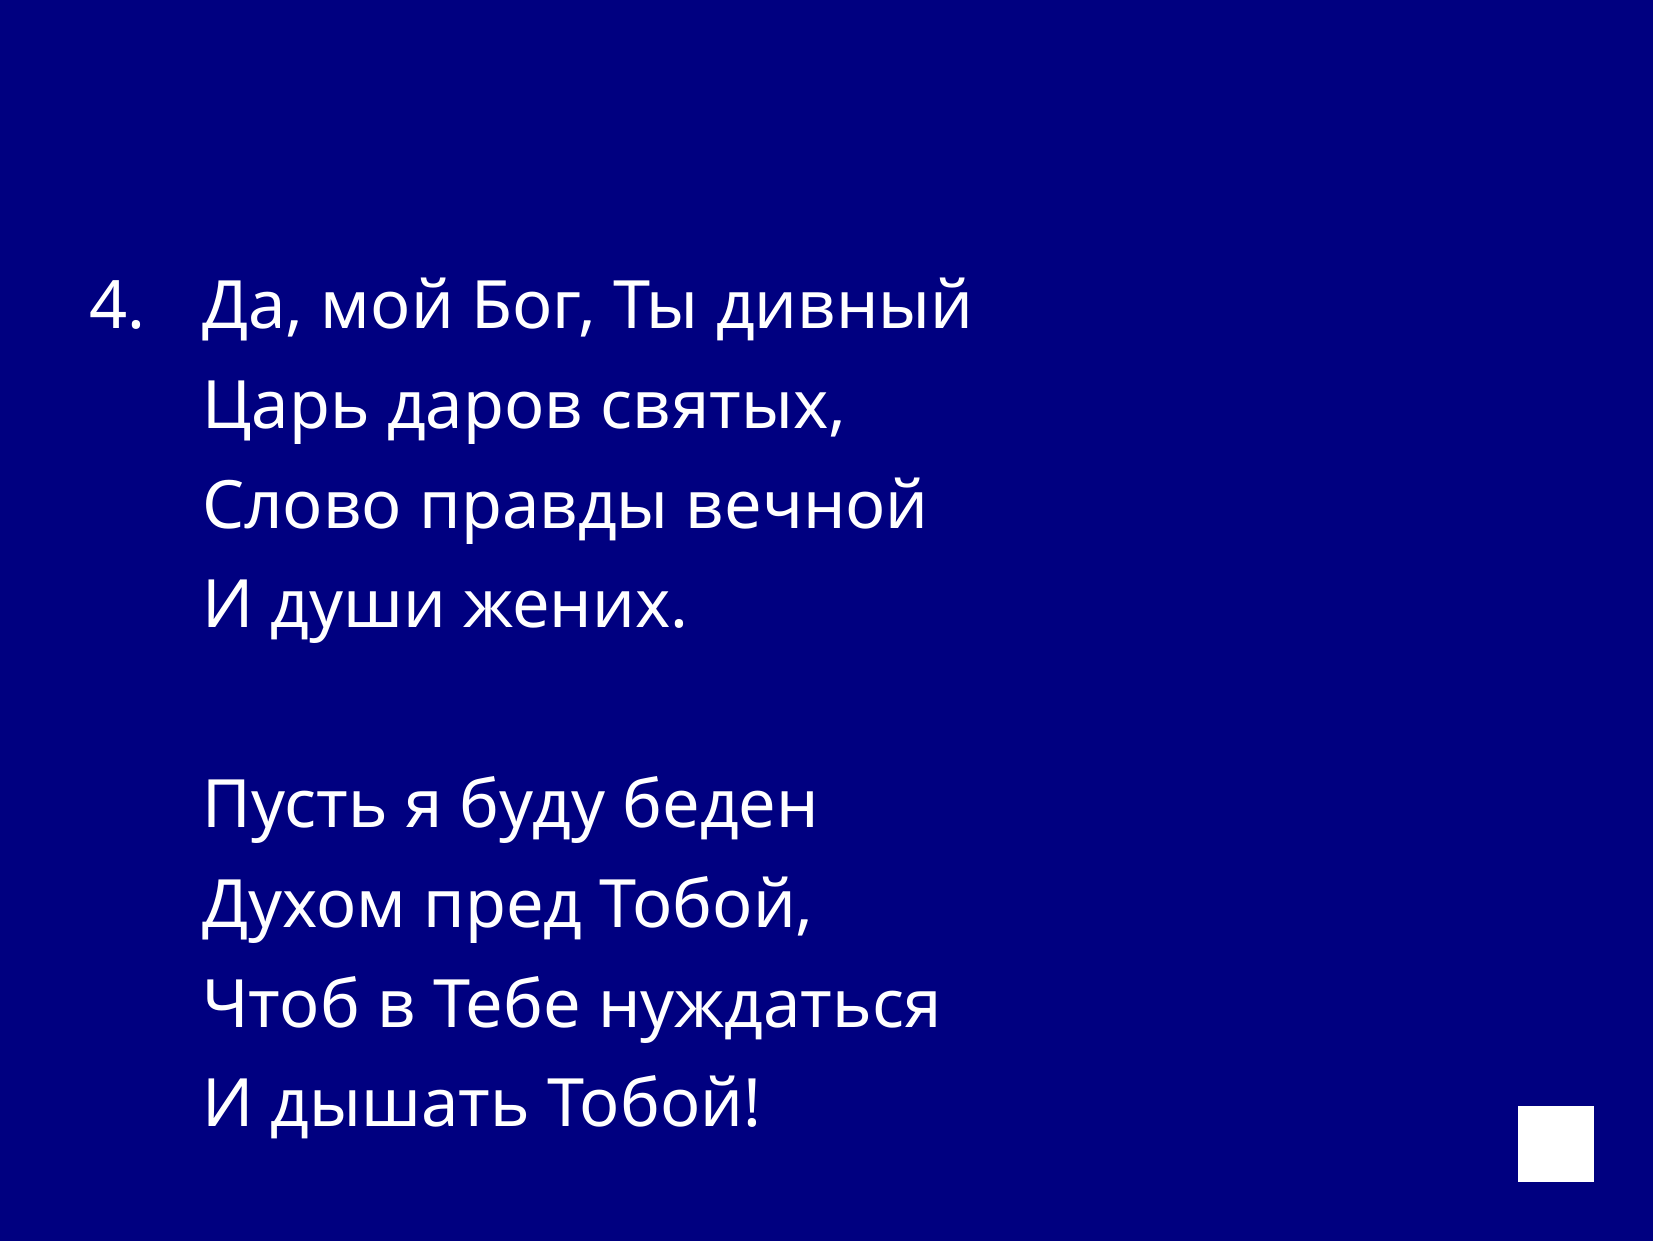

4.	Да, мой Бог, Ты дивный
	Царь даров святых,
	Слово правды вечной
	И души жених.
	Пусть я буду беден
	Духом пред Тобой,
	Чтоб в Тебе нуждаться
	И дышать Тобой!